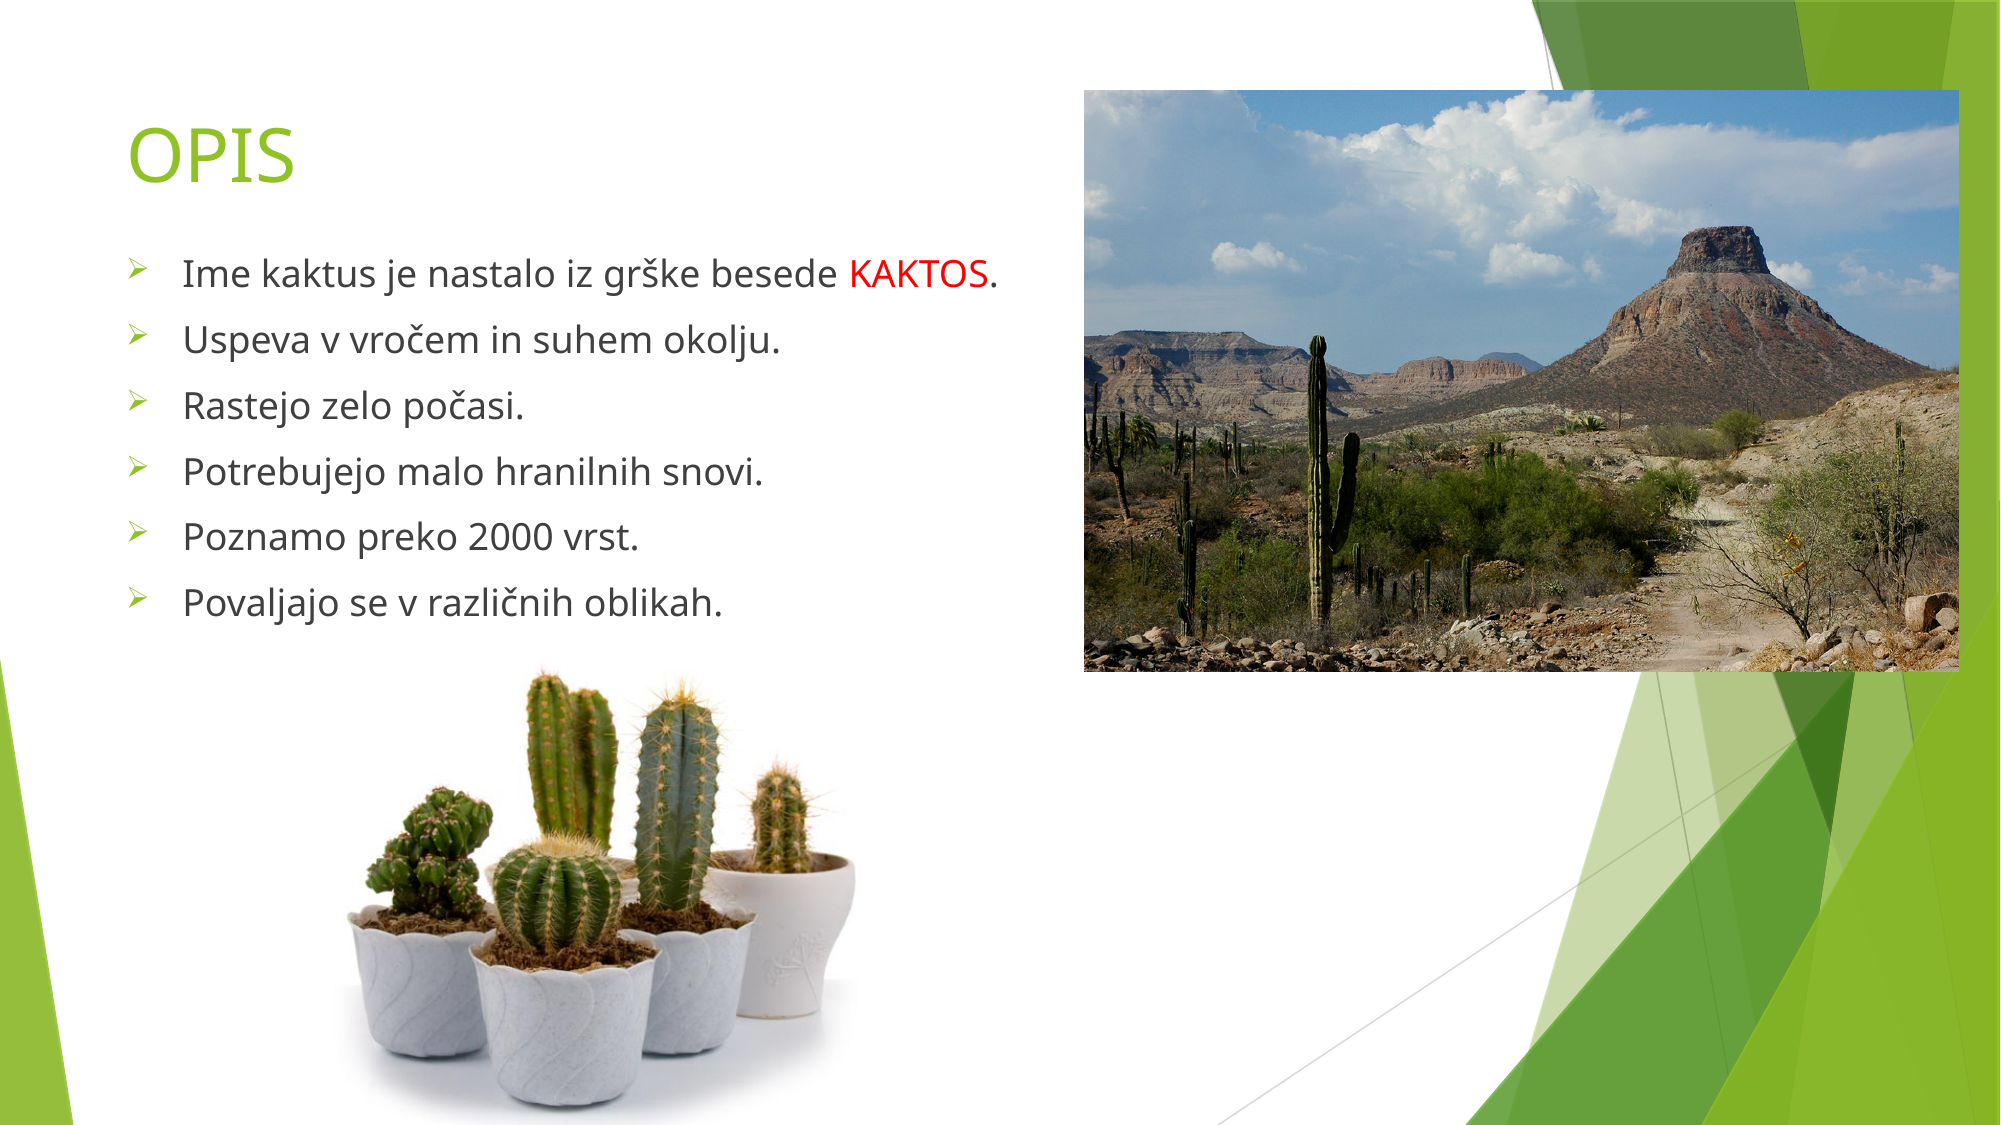

# OPIS
Ime kaktus je nastalo iz grške besede KAKTOS.
Uspeva v vročem in suhem okolju.
Rastejo zelo počasi.
Potrebujejo malo hranilnih snovi.
Poznamo preko 2000 vrst.
Povaljajo se v različnih oblikah.